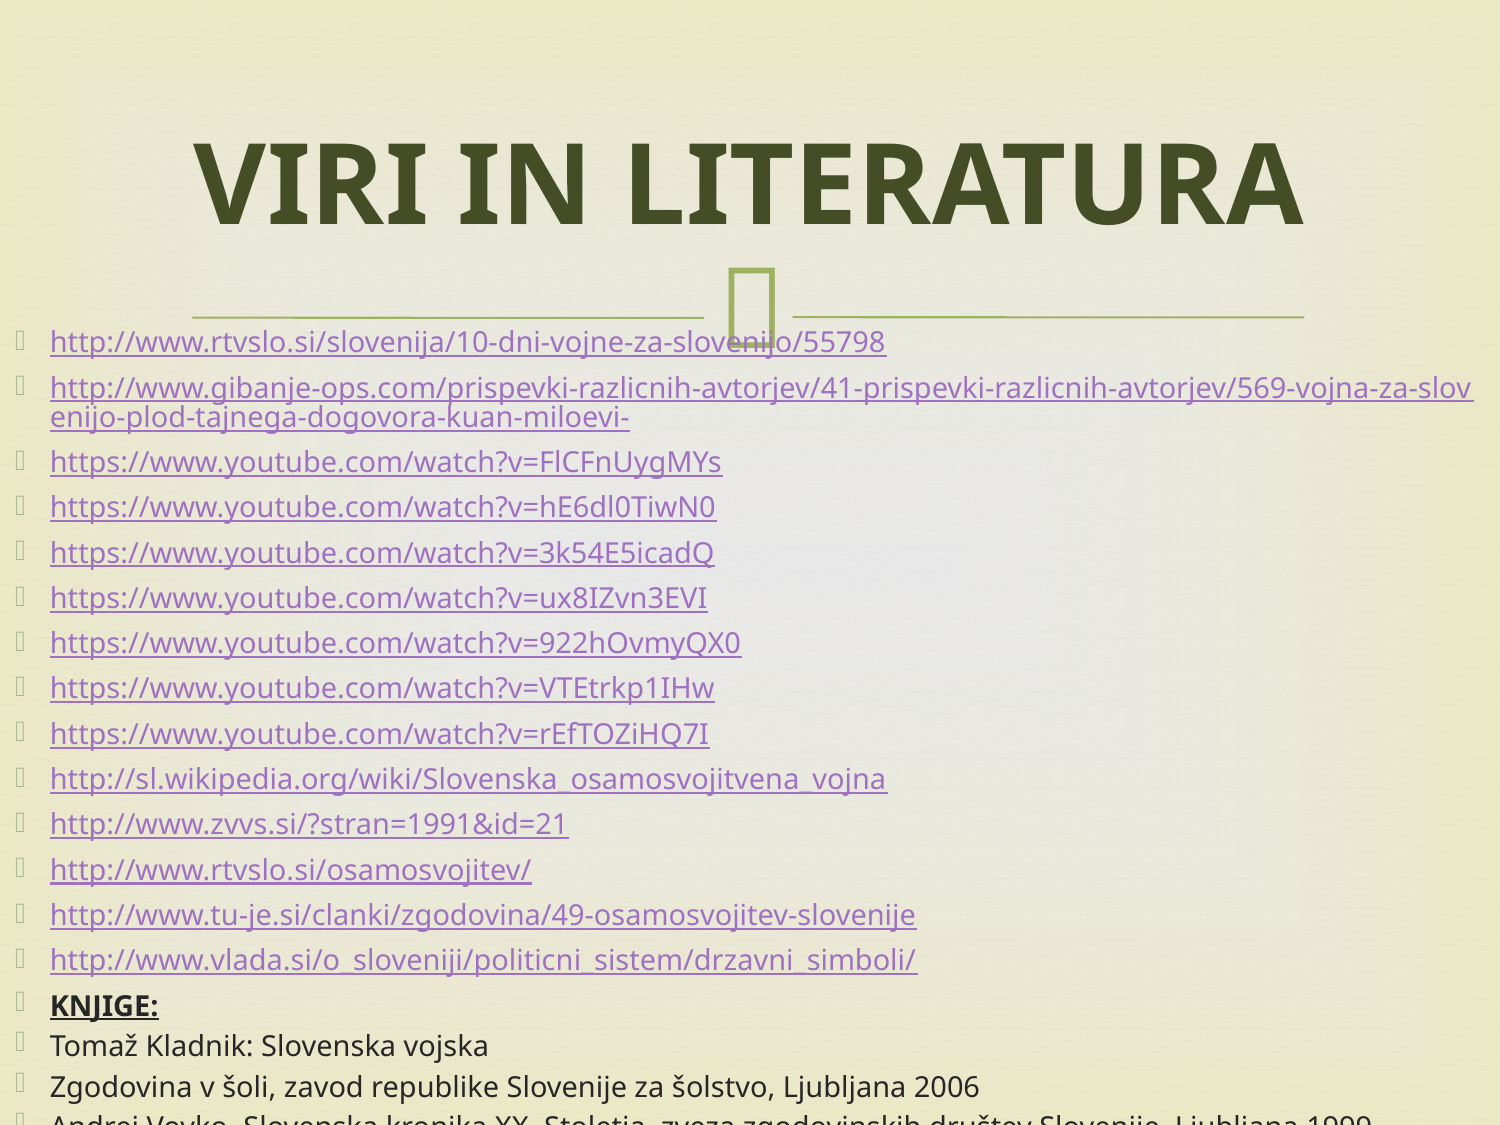

VIRI IN LITERATURA
# http://www.rtvslo.si/slovenija/10-dni-vojne-za-slovenijo/55798
http://www.gibanje-ops.com/prispevki-razlicnih-avtorjev/41-prispevki-razlicnih-avtorjev/569-vojna-za-slovenijo-plod-tajnega-dogovora-kuan-miloevi-
https://www.youtube.com/watch?v=FlCFnUygMYs
https://www.youtube.com/watch?v=hE6dl0TiwN0
https://www.youtube.com/watch?v=3k54E5icadQ
https://www.youtube.com/watch?v=ux8IZvn3EVI
https://www.youtube.com/watch?v=922hOvmyQX0
https://www.youtube.com/watch?v=VTEtrkp1IHw
https://www.youtube.com/watch?v=rEfTOZiHQ7I
http://sl.wikipedia.org/wiki/Slovenska_osamosvojitvena_vojna
http://www.zvvs.si/?stran=1991&id=21
http://www.rtvslo.si/osamosvojitev/
http://www.tu-je.si/clanki/zgodovina/49-osamosvojitev-slovenije
http://www.vlada.si/o_sloveniji/politicni_sistem/drzavni_simboli/
KNJIGE:
Tomaž Kladnik: Slovenska vojska
Zgodovina v šoli, zavod republike Slovenije za šolstvo, Ljubljana 2006
Andrej Vovko, Slovenska kronika XX. Stoletja, zveza zgodovinskih društev Slovenije, Ljubljana 1999